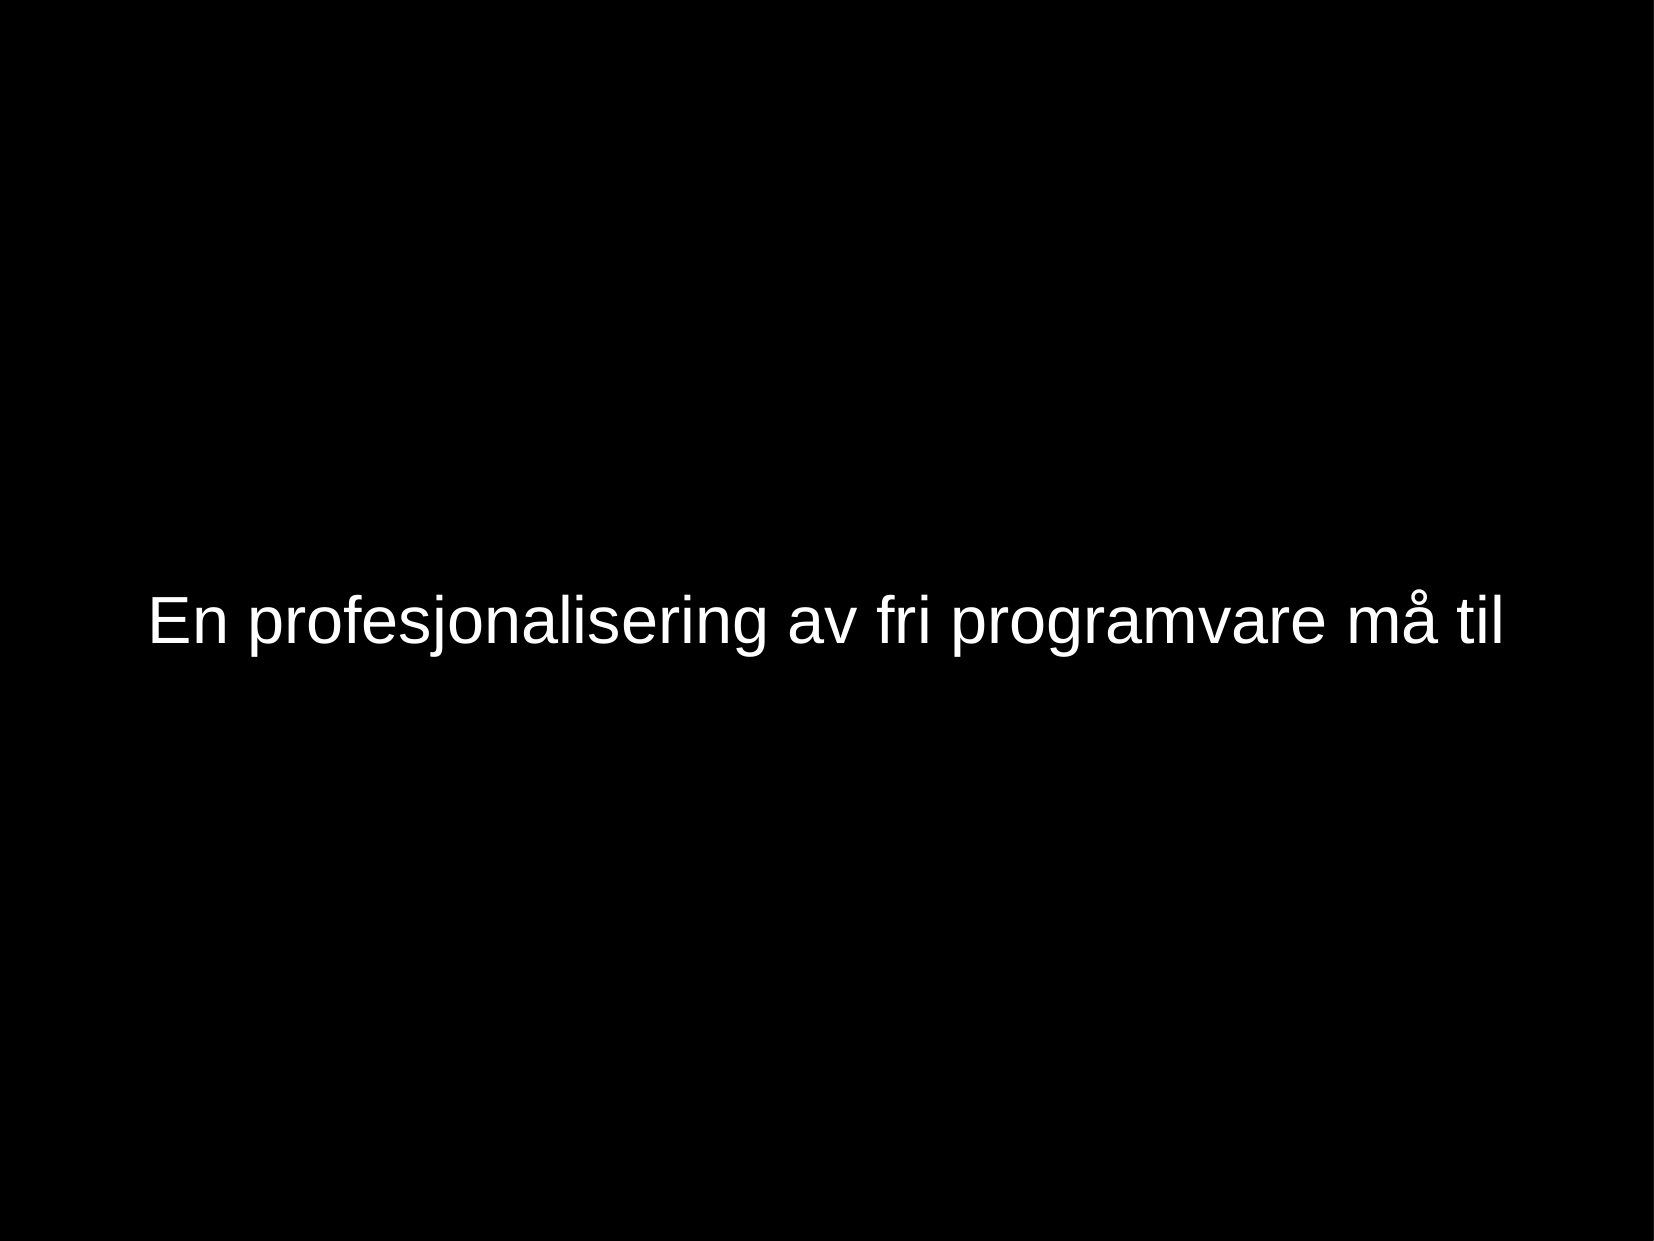

# En profesjonalisering av fri programvare må til